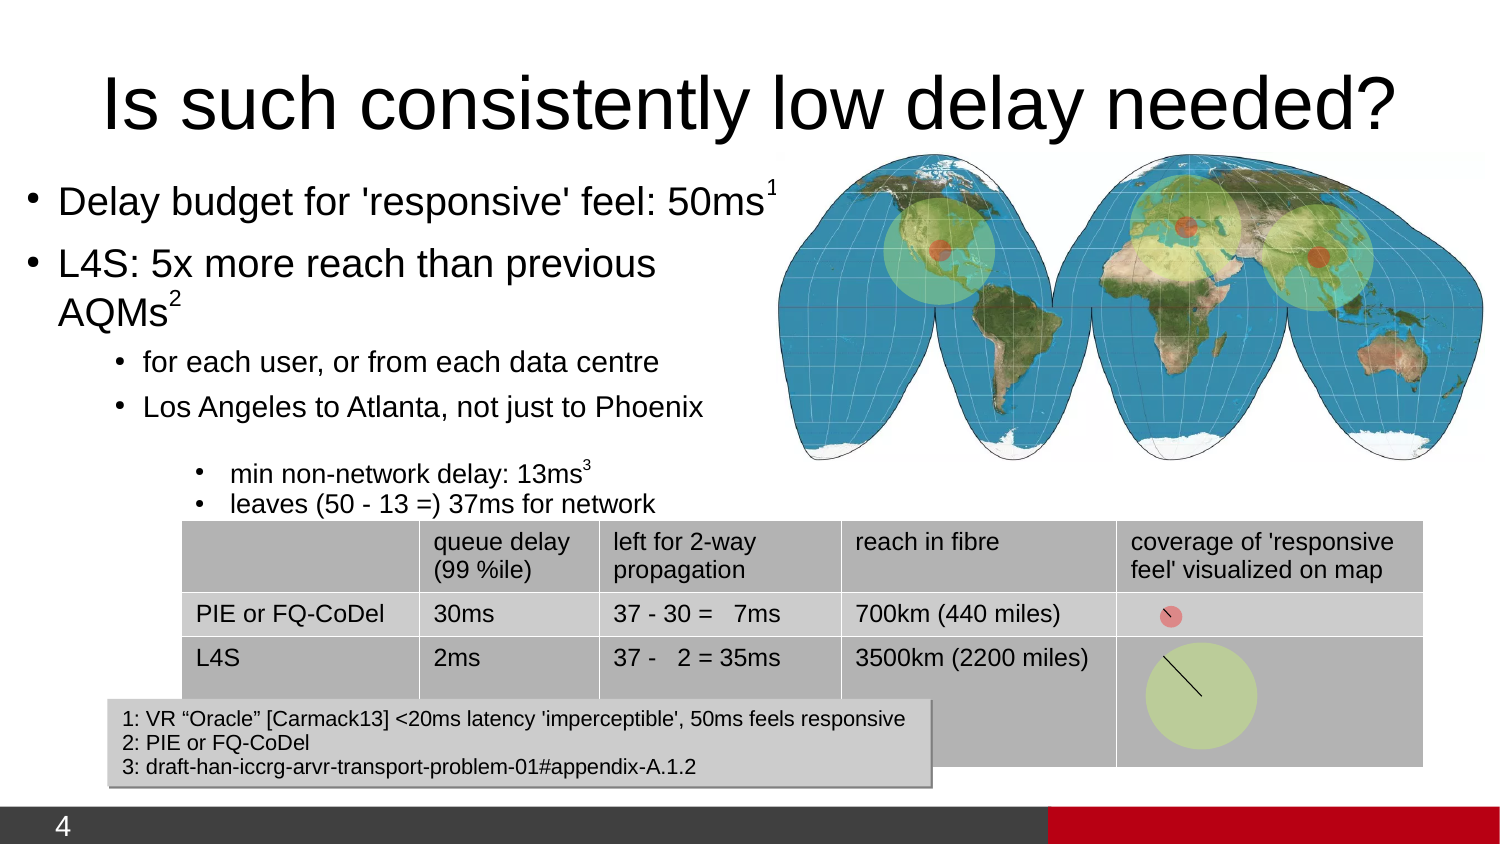

# Is such consistently low delay needed?
Delay budget for 'responsive' feel: 50ms1
L4S: 5x more reach than previous AQMs2
for each user, or from each data centre
Los Angeles to Atlanta, not just to Phoenix
min non-network delay: 13ms3
leaves (50 - 13 =) 37ms for network
| | queue delay (99 %ile) | left for 2-way propagation | reach in fibre | coverage of 'responsive feel' visualized on map |
| --- | --- | --- | --- | --- |
| PIE or FQ-CoDel | 30ms | 37 - 30 = 7ms | 700km (440 miles) | |
| L4S | 2ms | 37 - 2 = 35ms | 3500km (2200 miles) | |
1: VR “Oracle” [Carmack13] <20ms latency 'imperceptible', 50ms feels responsive
2: PIE or FQ-CoDel
3: draft-han-iccrg-arvr-transport-problem-01#appendix-A.1.2
4